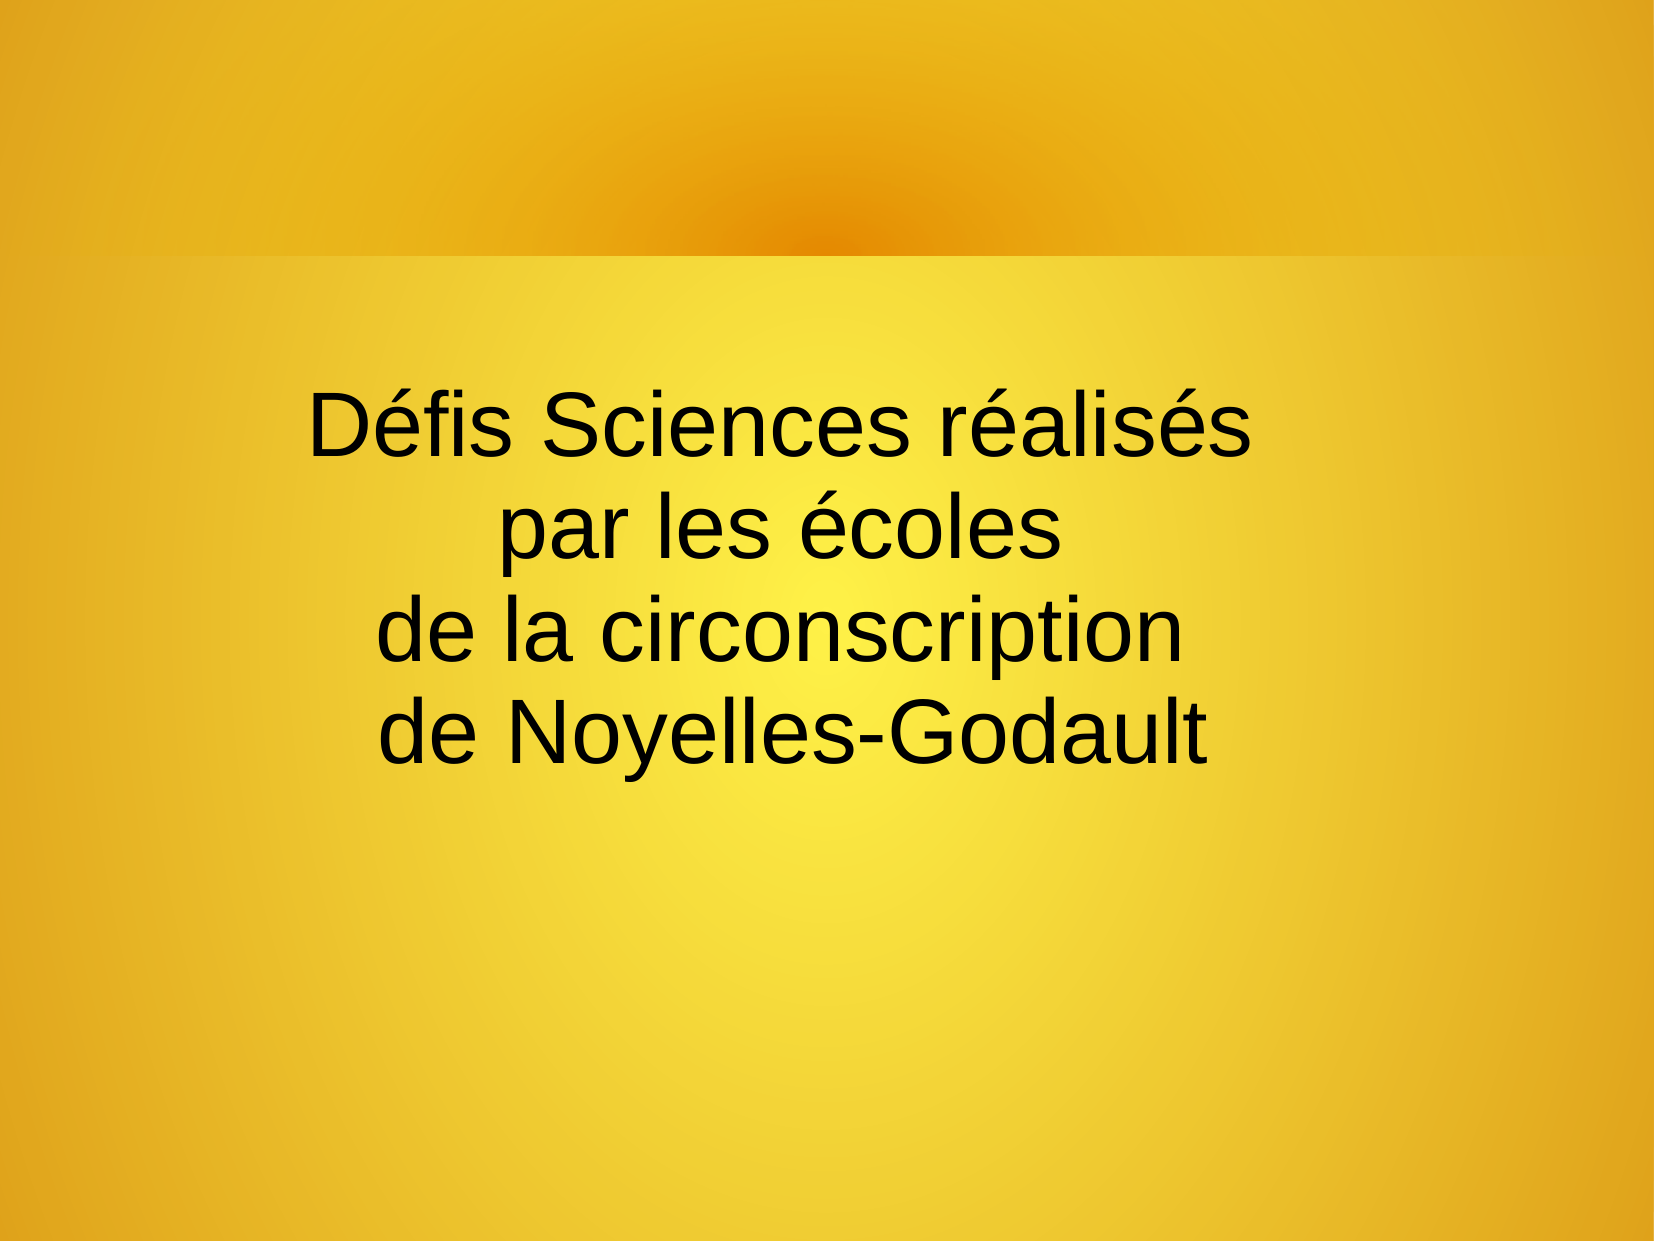

Défis Sciences réalisés
par les écoles
de la circonscription
de Noyelles-Godault